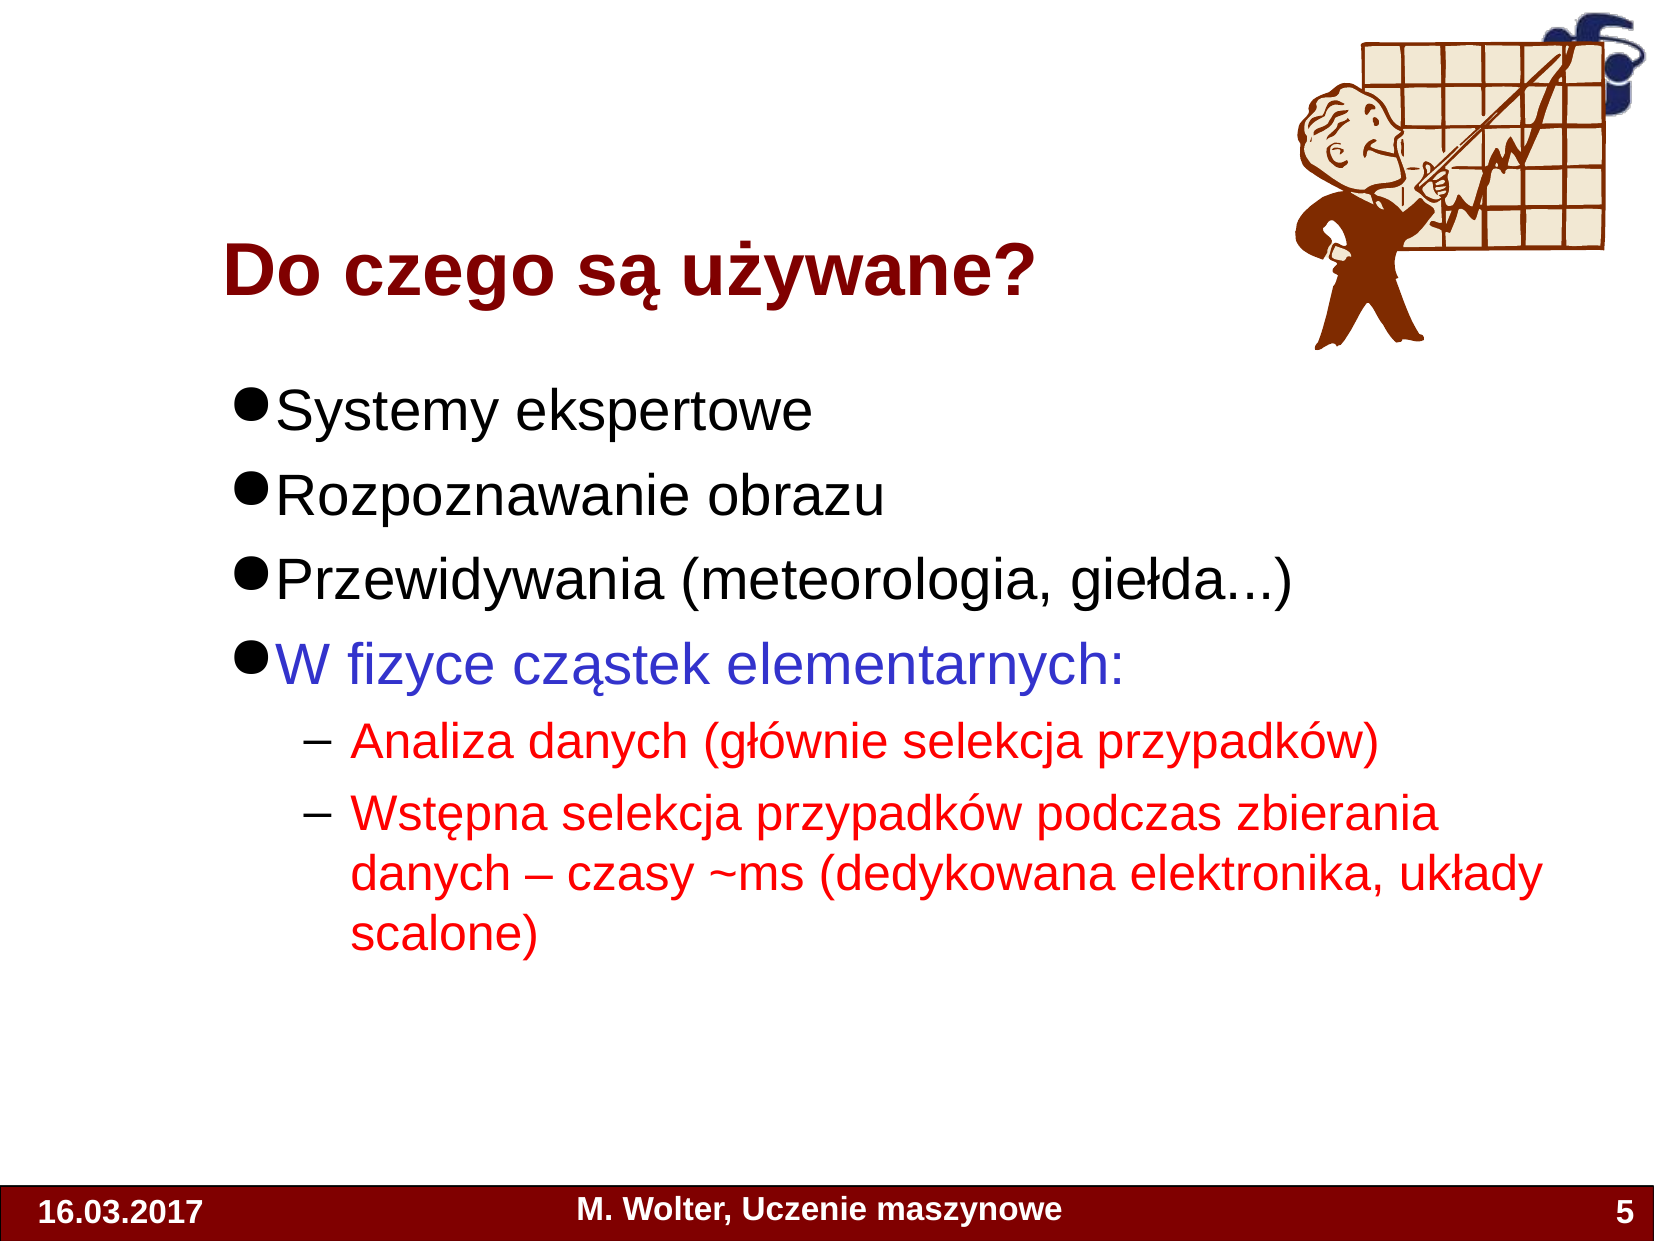

# Do czego są używane?
Systemy ekspertowe
Rozpoznawanie obrazu
Przewidywania (meteorologia, giełda...)
W fizyce cząstek elementarnych:
Analiza danych (głównie selekcja przypadków)
Wstępna selekcja przypadków podczas zbierania danych – czasy ~ms (dedykowana elektronika, układy scalone)
22 kwietnia 2009
Marcin Wolter, Sieci Neuronowe